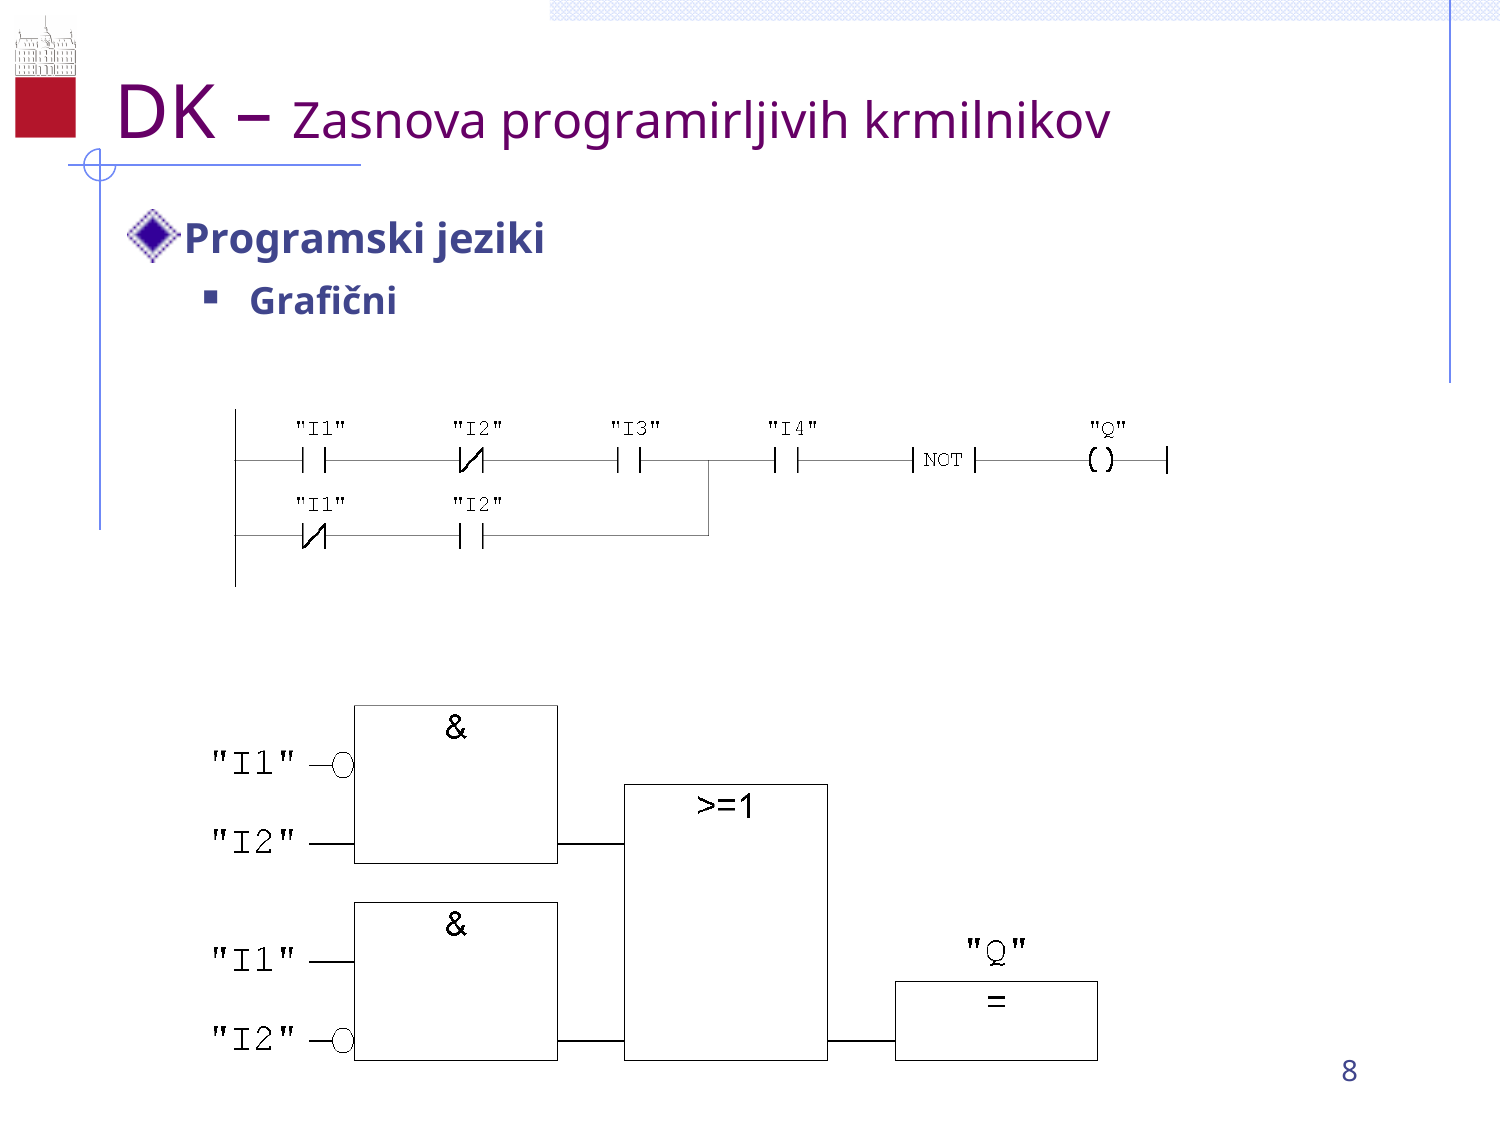

DK – Zasnova programirljivih krmilnikov
# Programski jeziki
Grafični